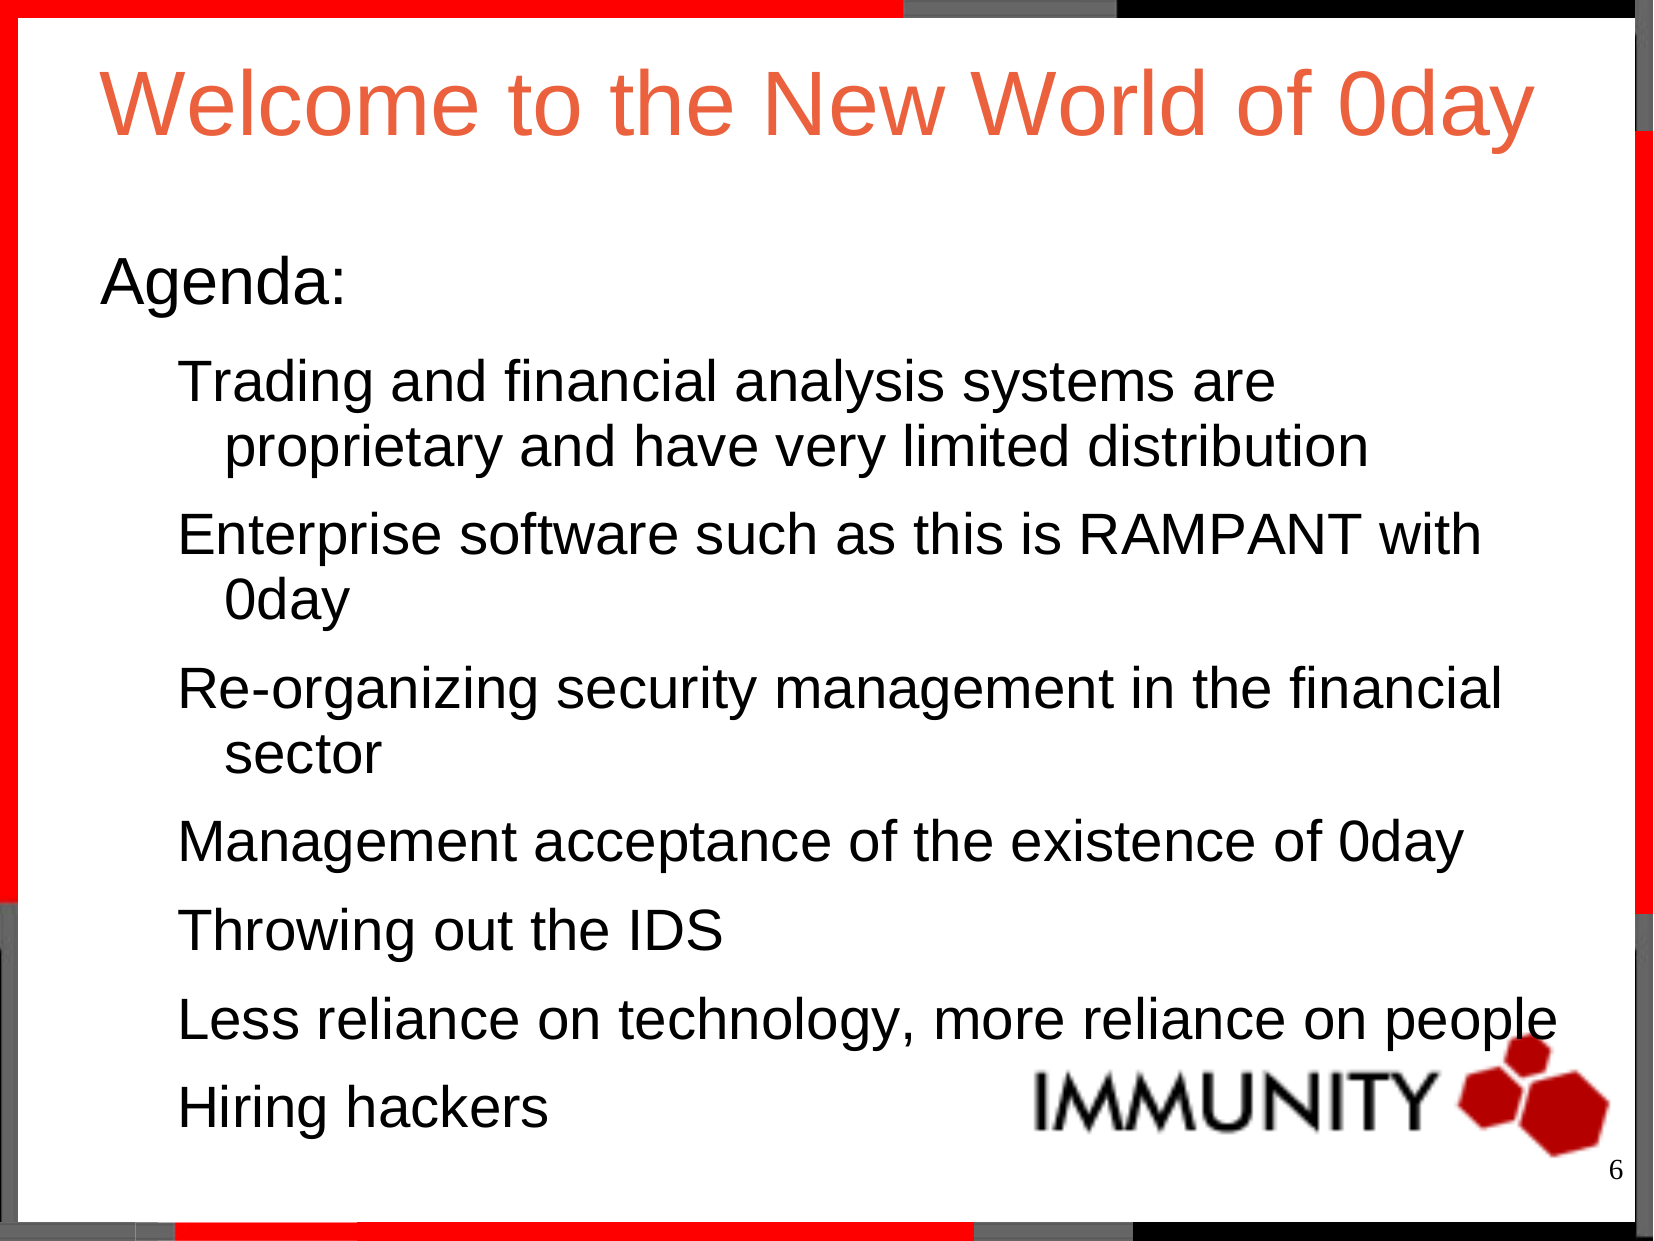

# Welcome to the New World of 0day
Agenda:
Trading and financial analysis systems are proprietary and have very limited distribution
Enterprise software such as this is RAMPANT with 0day
Re-organizing security management in the financial sector
Management acceptance of the existence of 0day
Throwing out the IDS
Less reliance on technology, more reliance on people
Hiring hackers